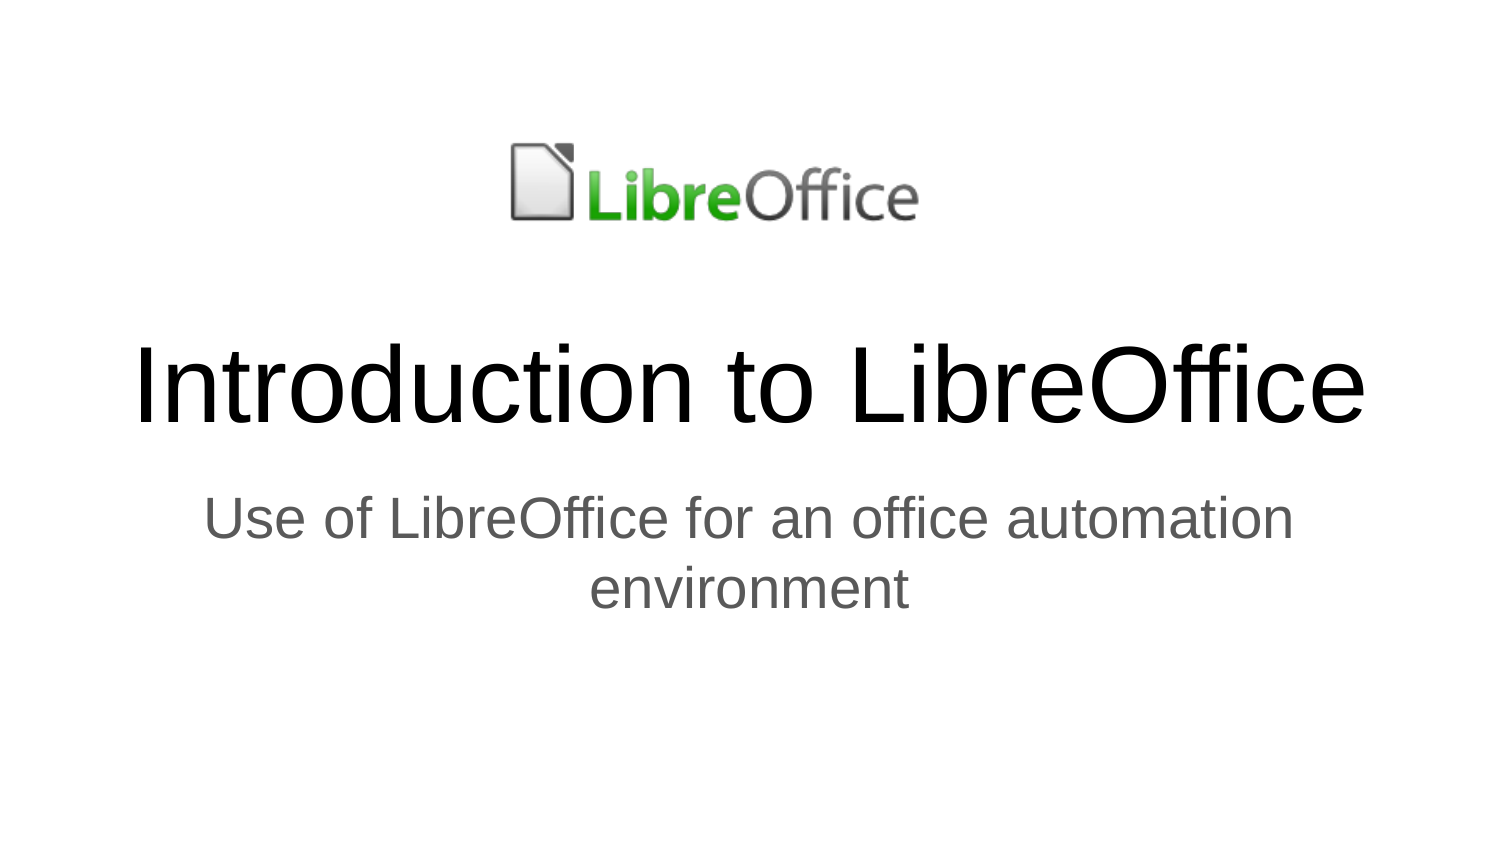

# Introduction to LibreOffice
Use of LibreOffice for an office automation environment